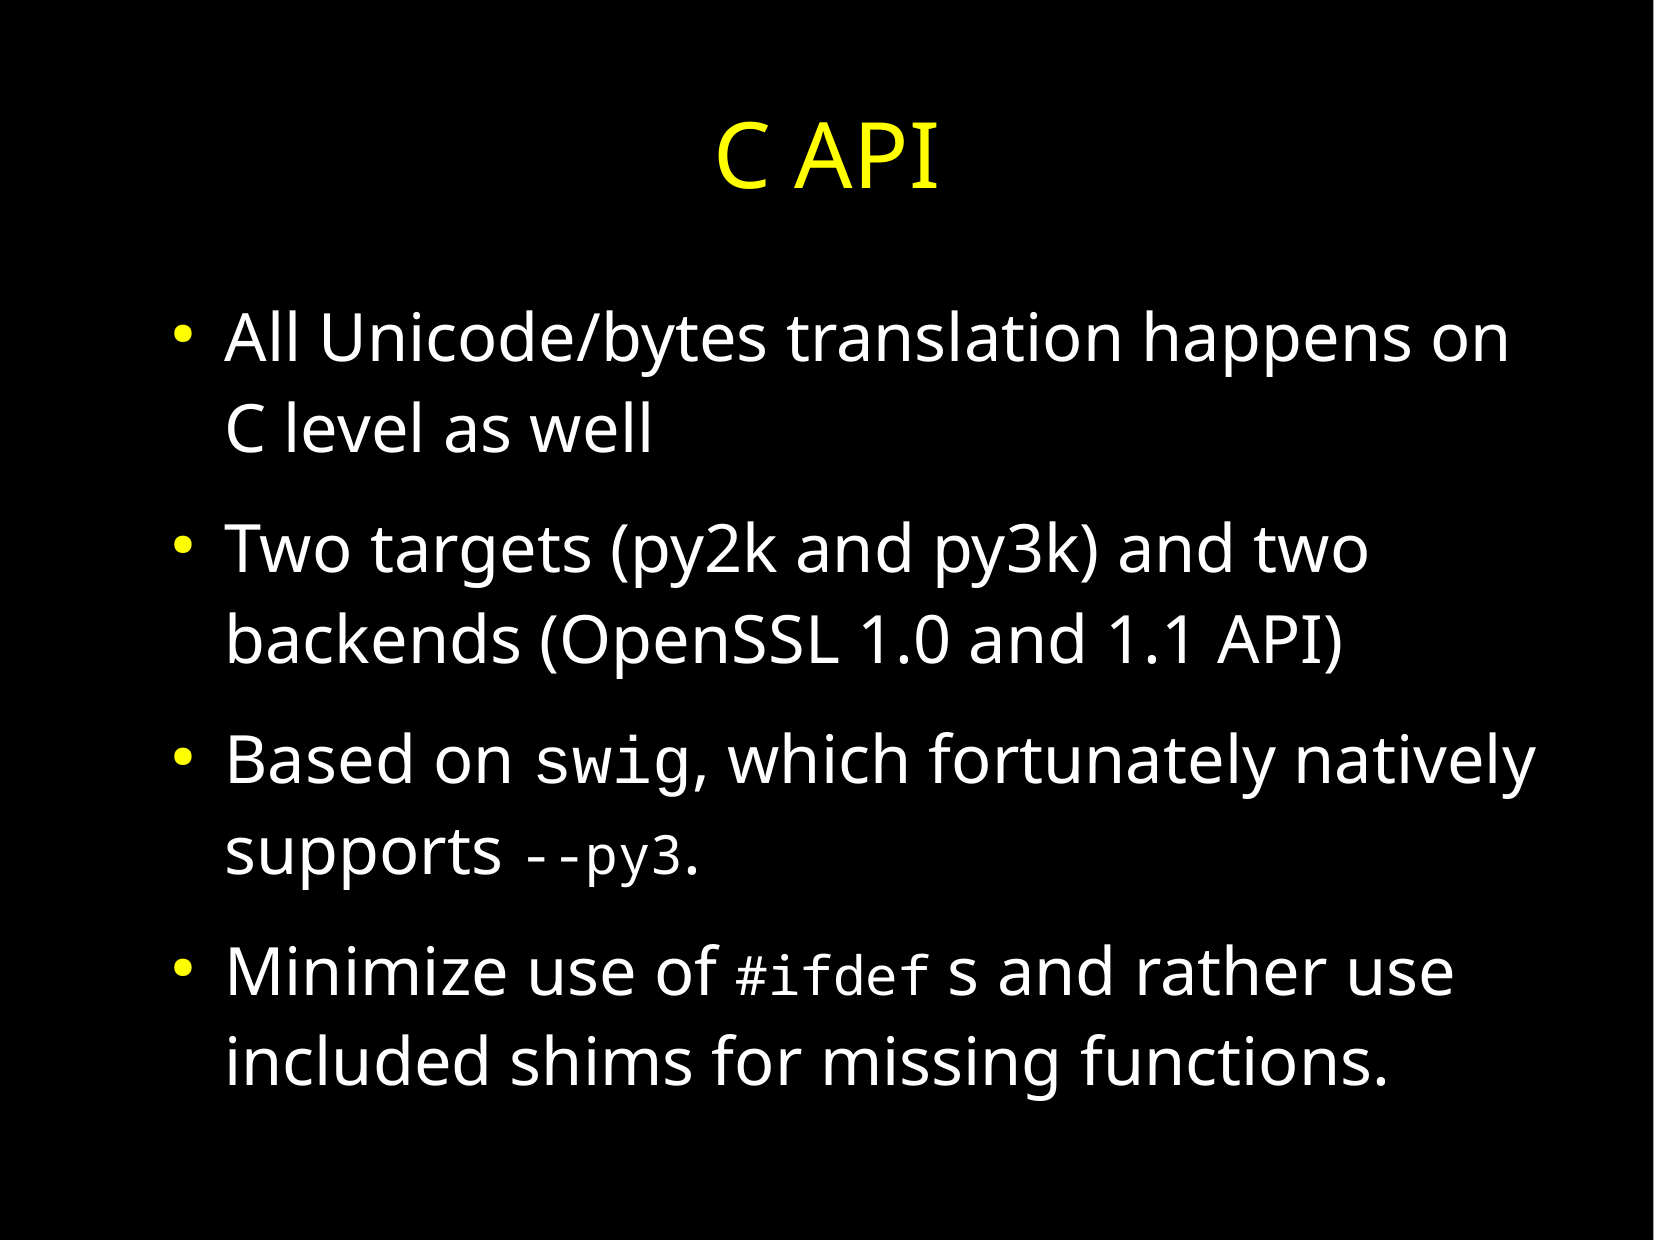

# C API
All Unicode/bytes translation happens on C level as well
Two targets (py2k and py3k) and two backends (OpenSSL 1.0 and 1.1 API)
Based on swig, which fortunately natively supports --py3.
Minimize use of #ifdef s and rather use included shims for missing functions.